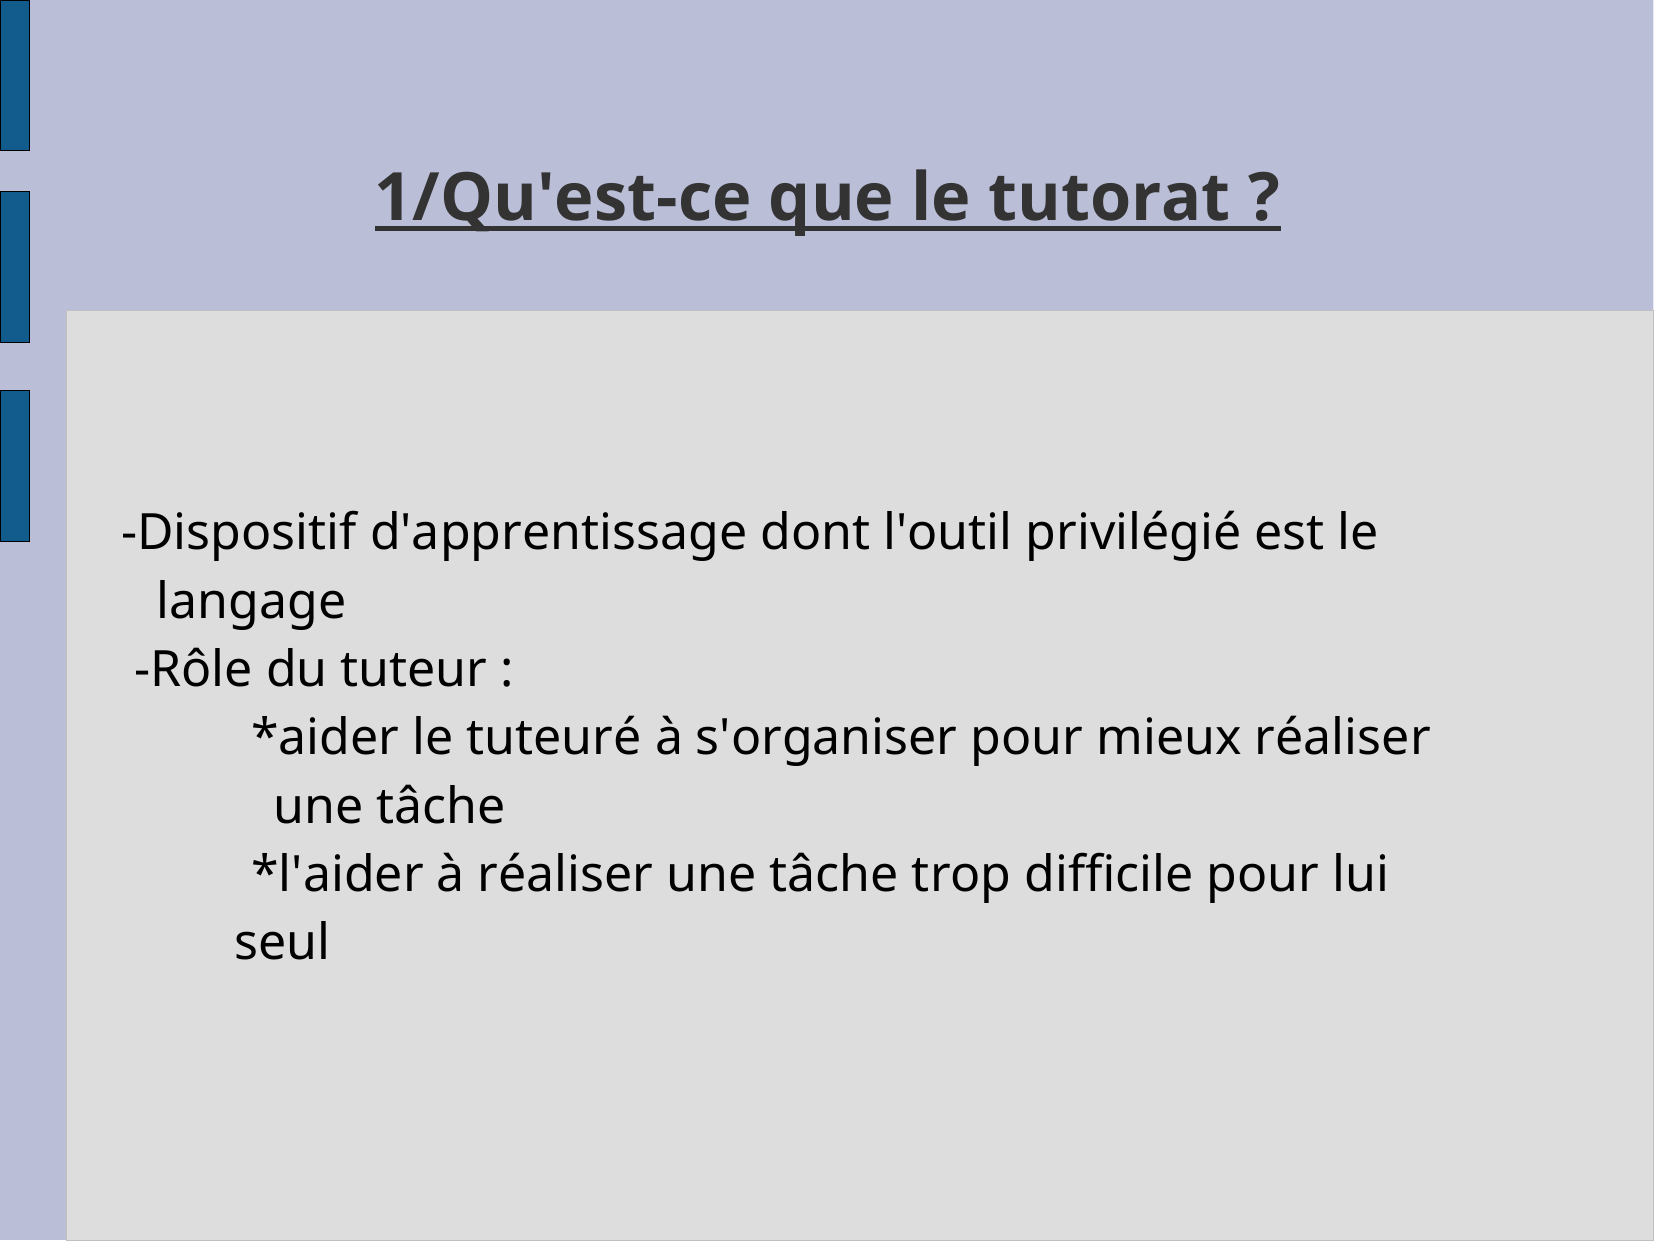

# 1/Qu'est-ce que le tutorat ?
-Dispositif d'apprentissage dont l'outil privilégié est le langage
 -Rôle du tuteur :
 *aider le tuteuré à s'organiser pour mieux réaliser une tâche
 *l'aider à réaliser une tâche trop difficile pour lui seul